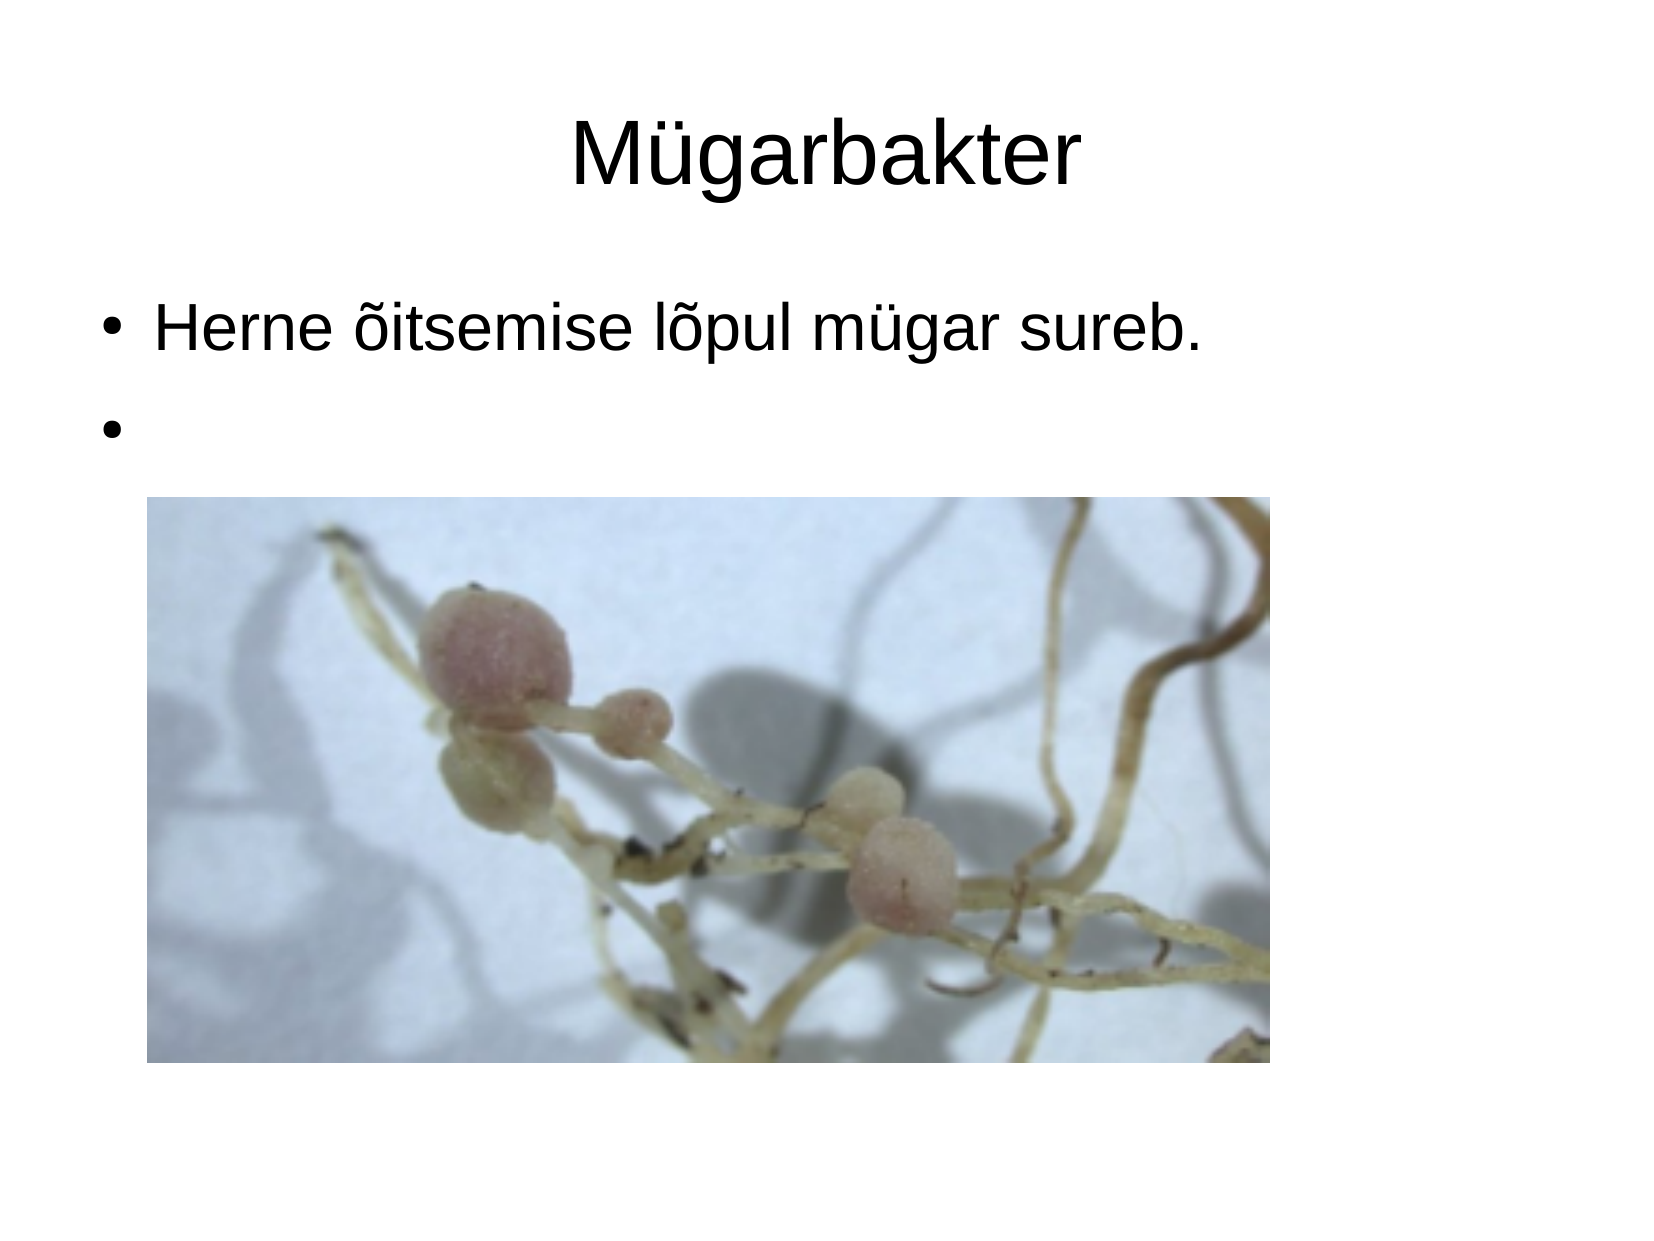

# Mügarbakter
Herne õitsemise lõpul mügar sureb.